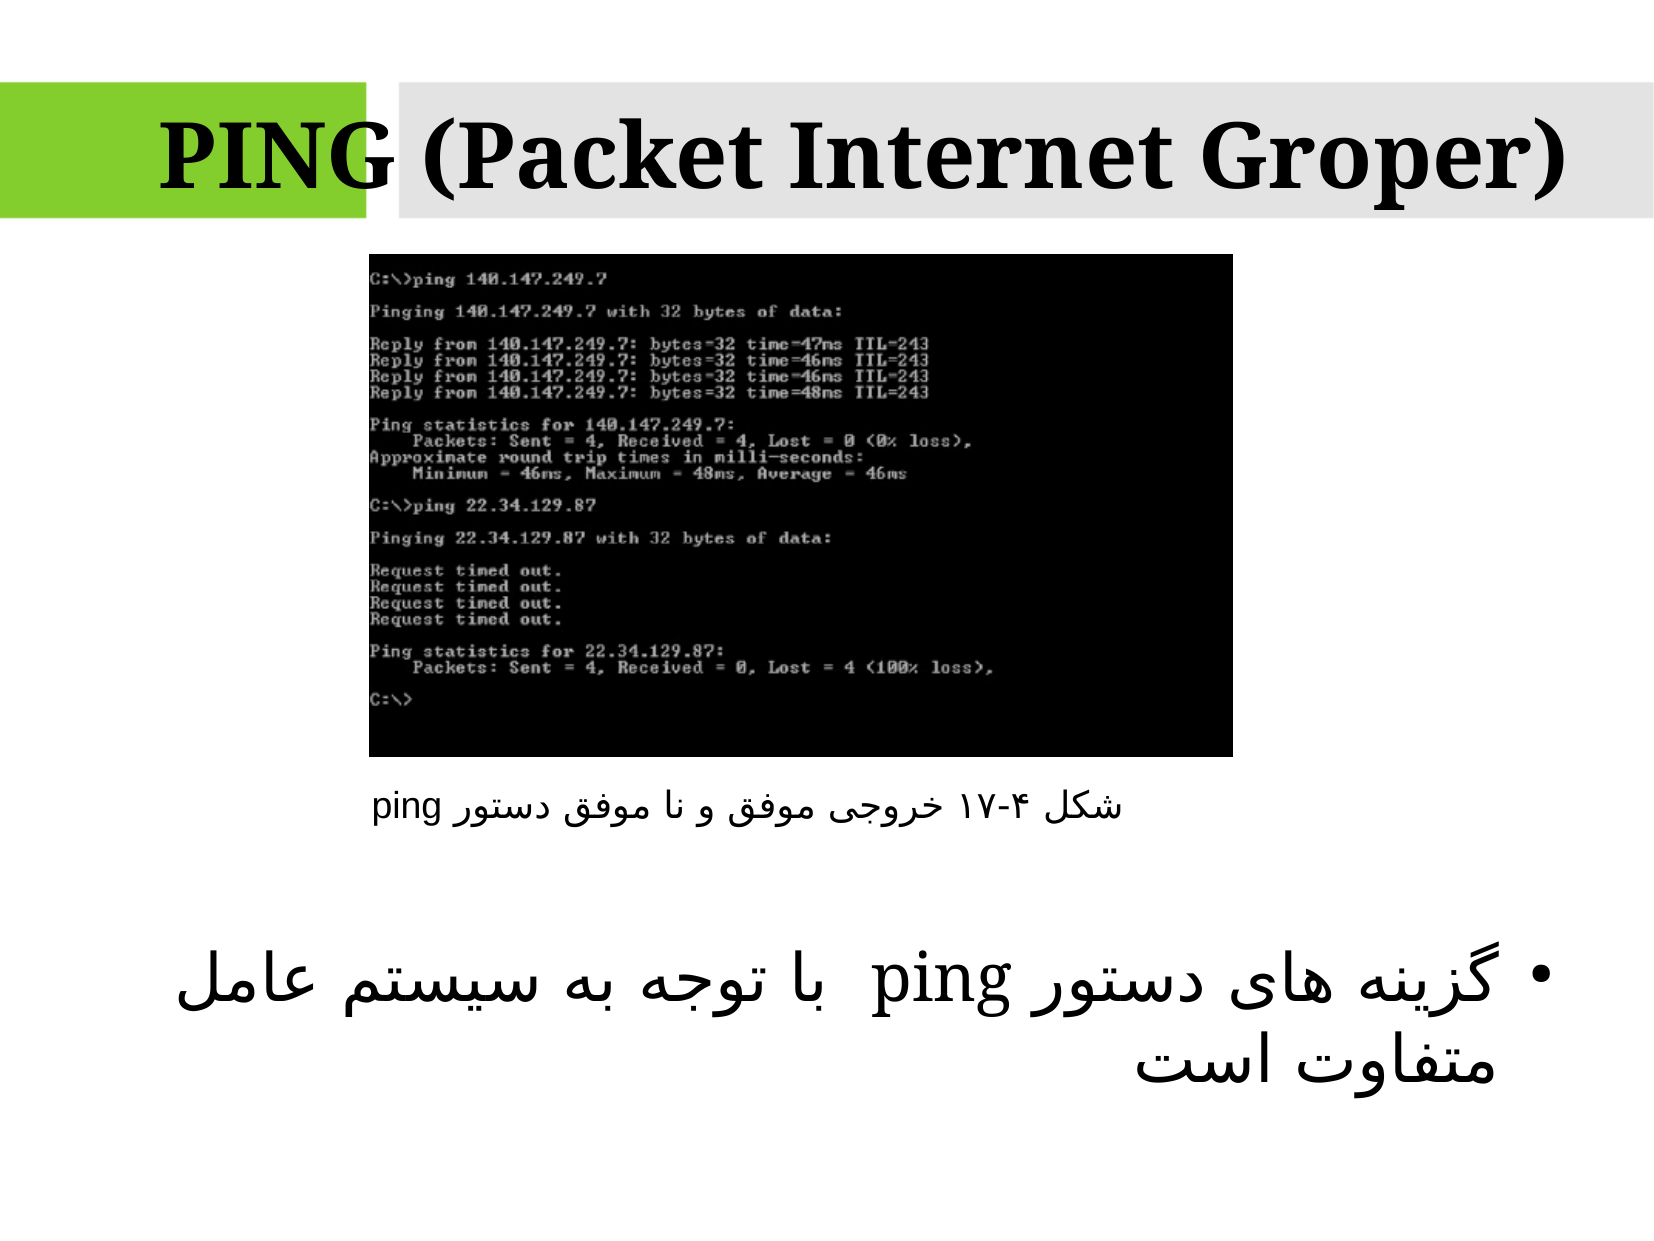

# PING (Packet Internet Groper)
شکل ۴-۱۷ خروجی موفق و نا موفق دستور ping
گزینه های دستور ping با توجه به سیستم عامل متفاوت است